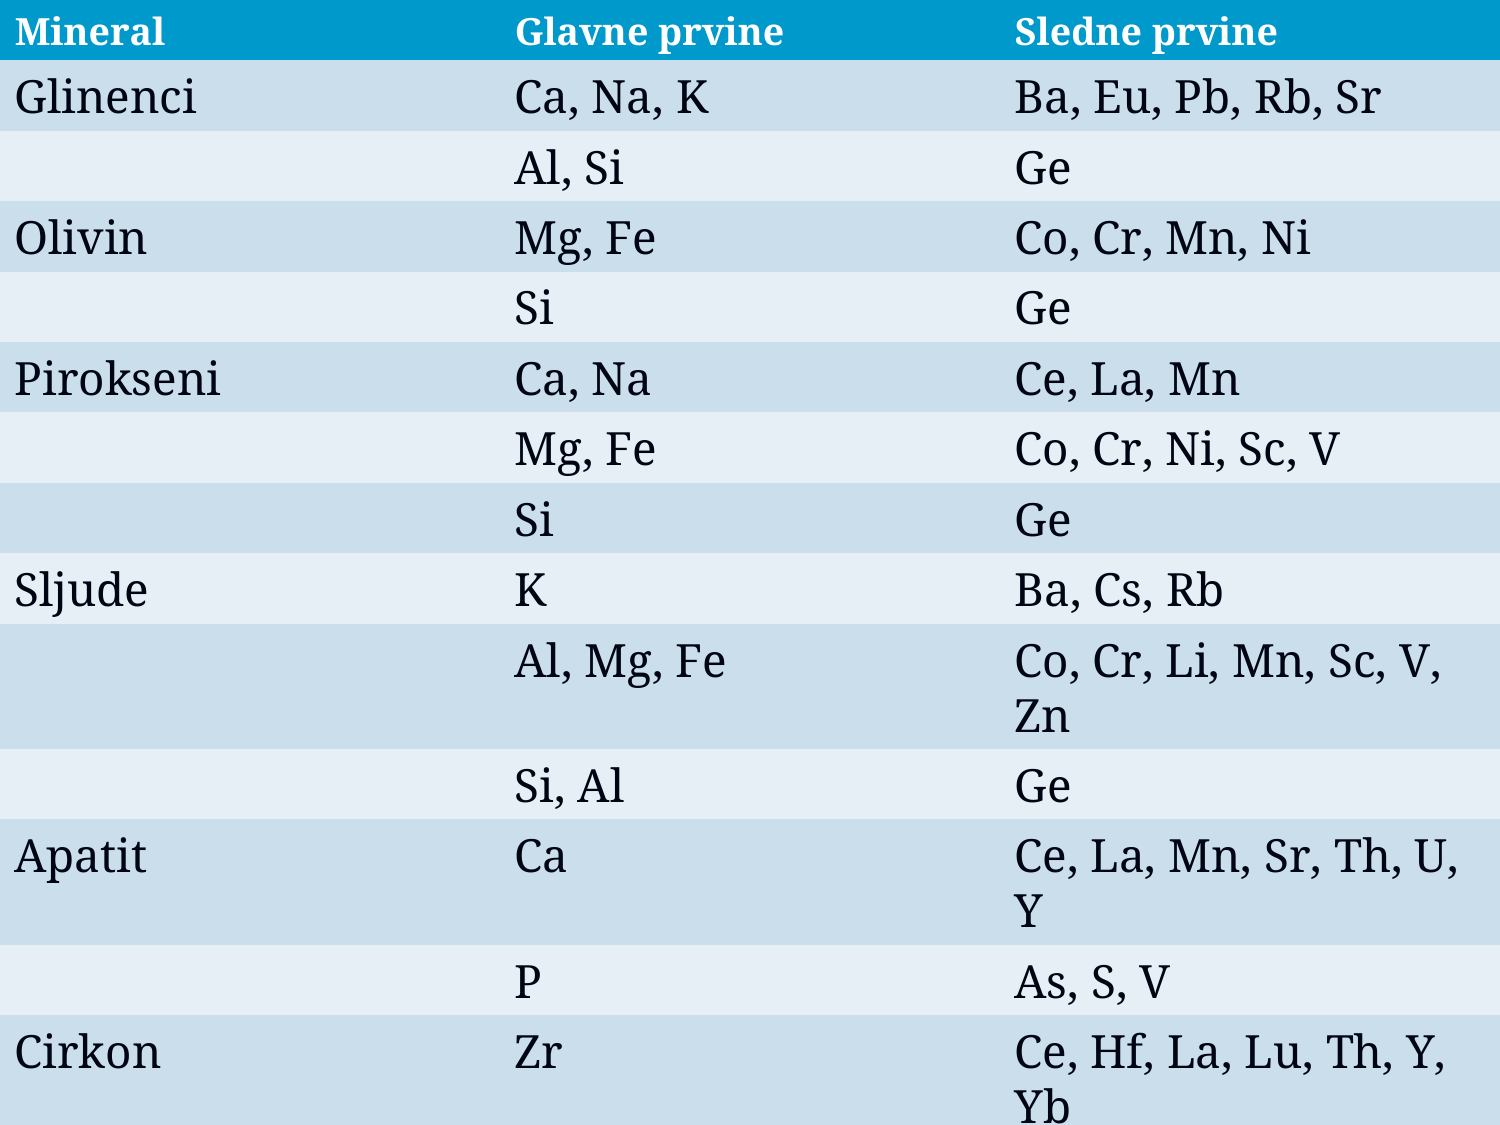

| Mineral | Glavne prvine | Sledne prvine |
| --- | --- | --- |
| Glinenci | Ca, Na, K | Ba, Eu, Pb, Rb, Sr |
| | Al, Si | Ge |
| Olivin | Mg, Fe | Co, Cr, Mn, Ni |
| | Si | Ge |
| Pirokseni | Ca, Na | Ce, La, Mn |
| | Mg, Fe | Co, Cr, Ni, Sc, V |
| | Si | Ge |
| Sljude | K | Ba, Cs, Rb |
| | Al, Mg, Fe | Co, Cr, Li, Mn, Sc, V, Zn |
| | Si, Al | Ge |
| Apatit | Ca | Ce, La, Mn, Sr, Th, U, Y |
| | P | As, S, V |
| Cirkon | Zr | Ce, Hf, La, Lu, Th, Y, Yb |
| | Si | P |